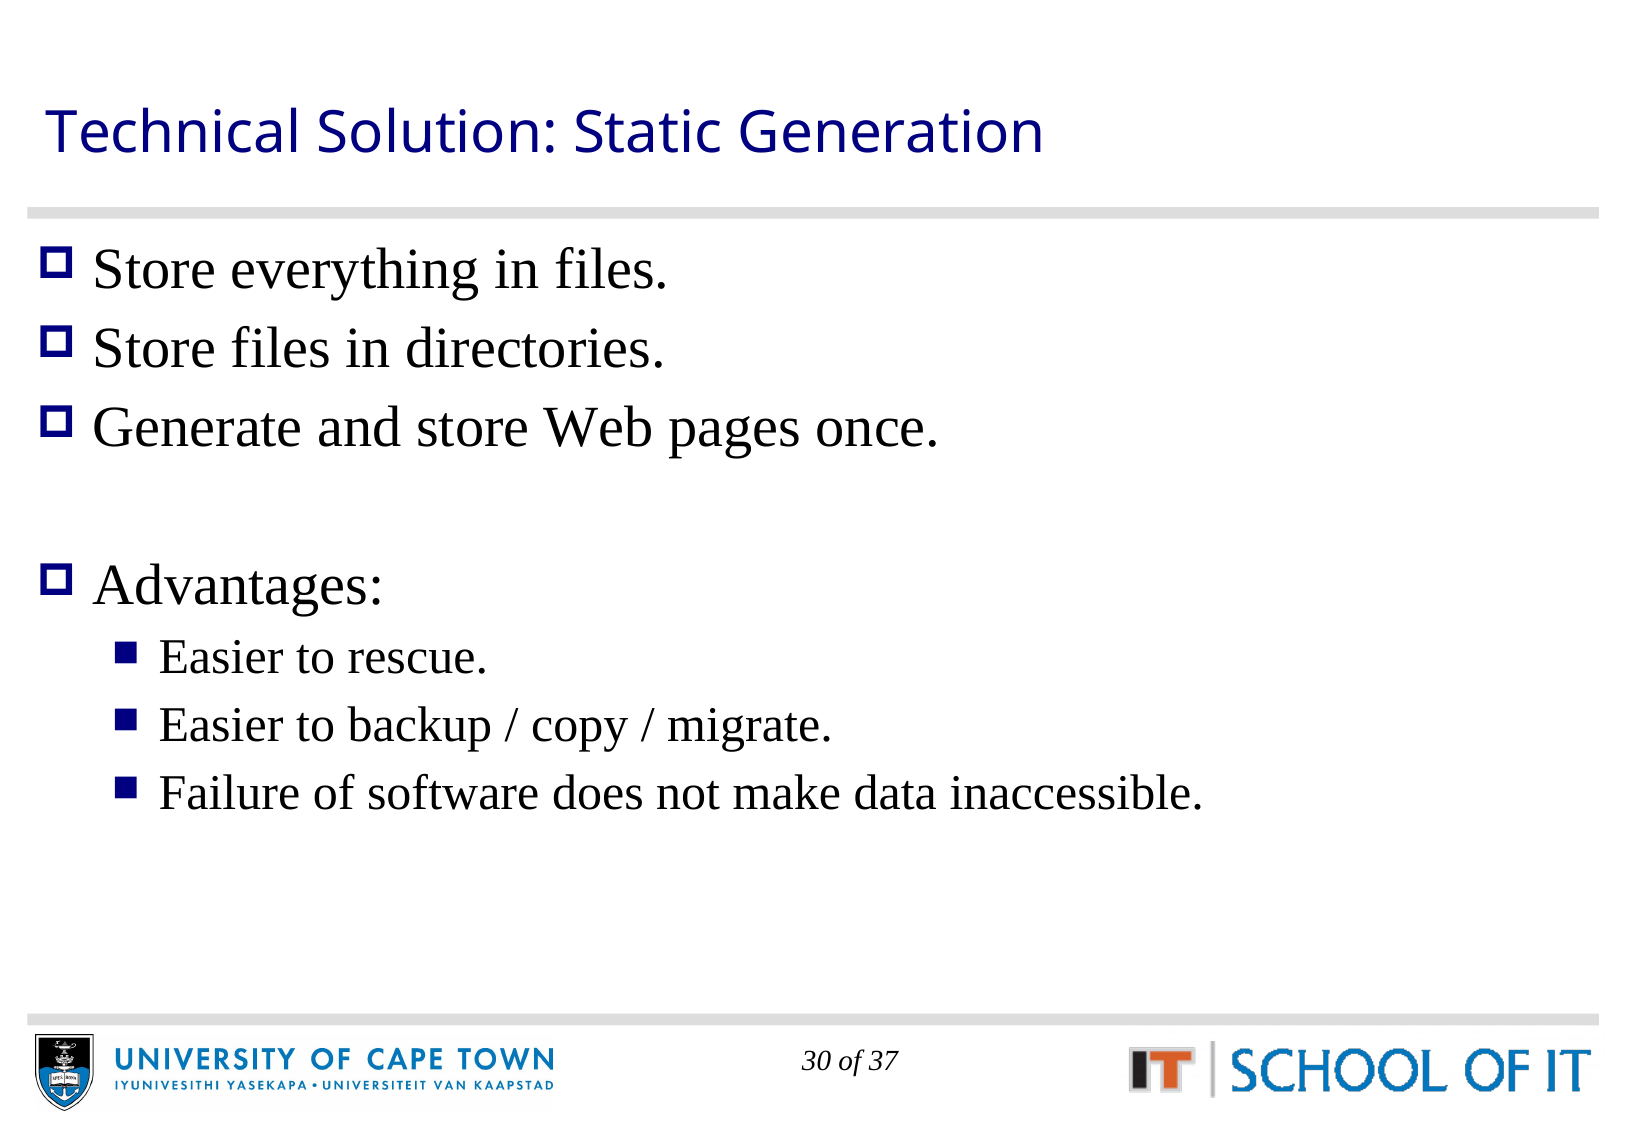

# Technical Solution: Static Generation
Store everything in files.
Store files in directories.
Generate and store Web pages once.
Advantages:
Easier to rescue.
Easier to backup / copy / migrate.
Failure of software does not make data inaccessible.
30